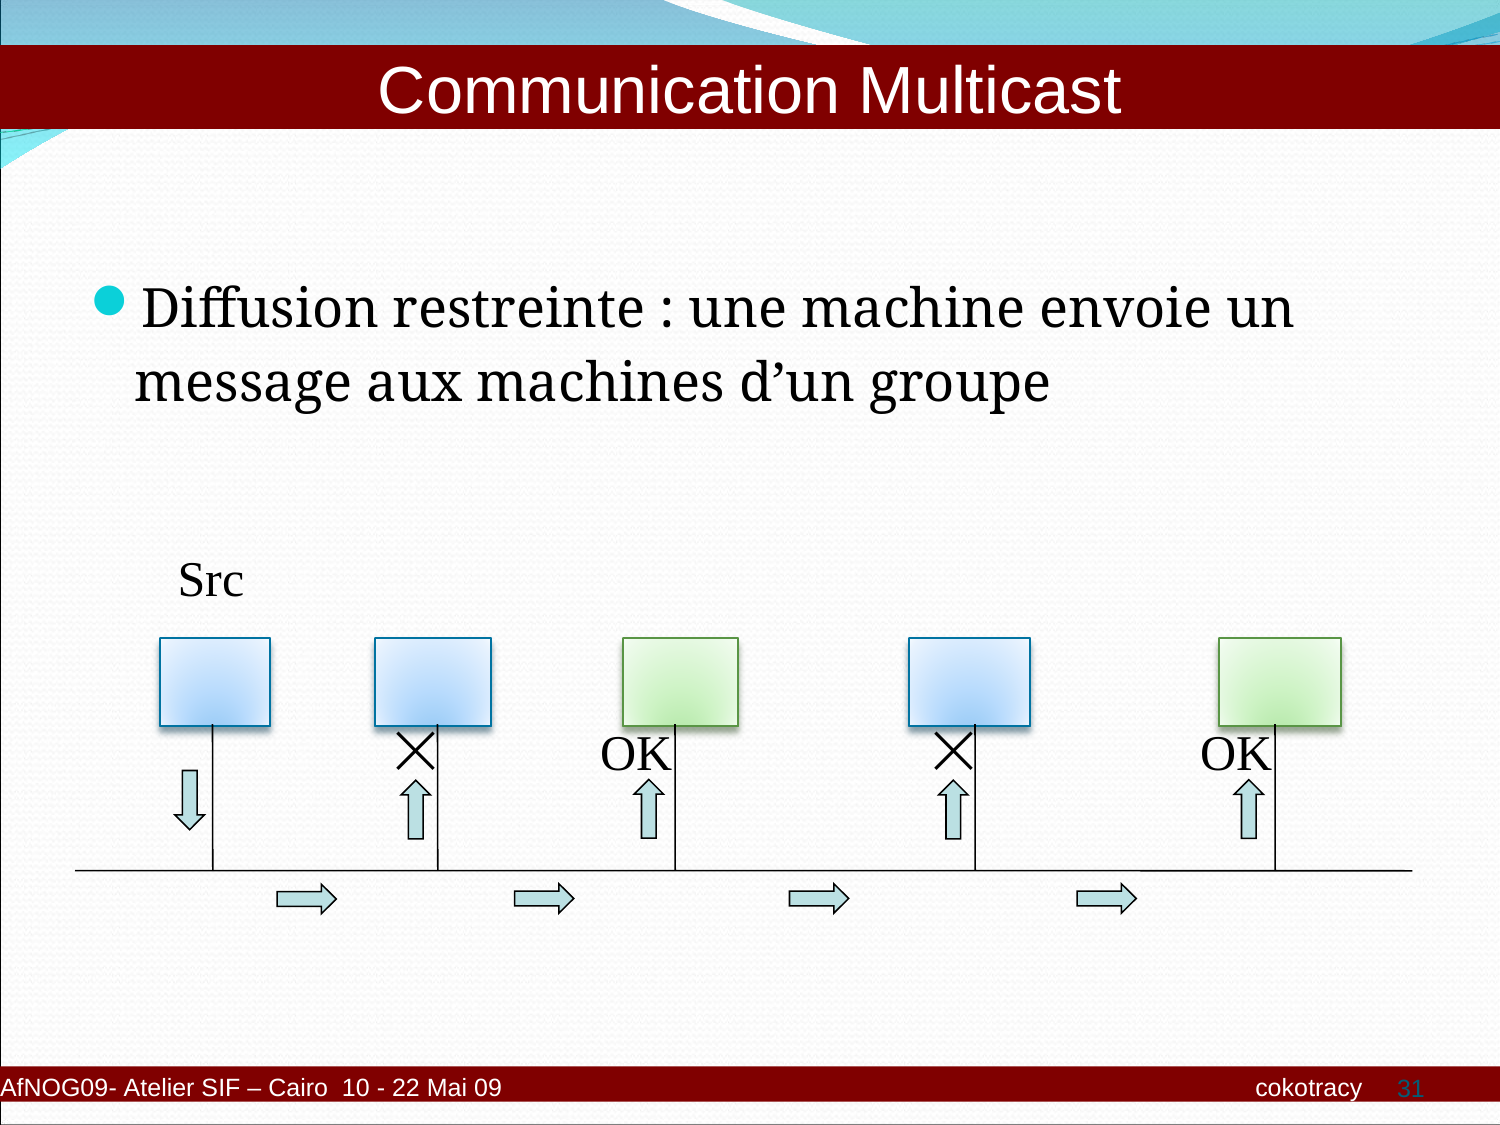

Communication Multicast
# Diffusion restreinte : une machine envoie un message aux machines d’un groupe
Src


OK
OK
AfNOG09- Atelier SIF – Cairo 10 - 22 Mai 09 cokotracy